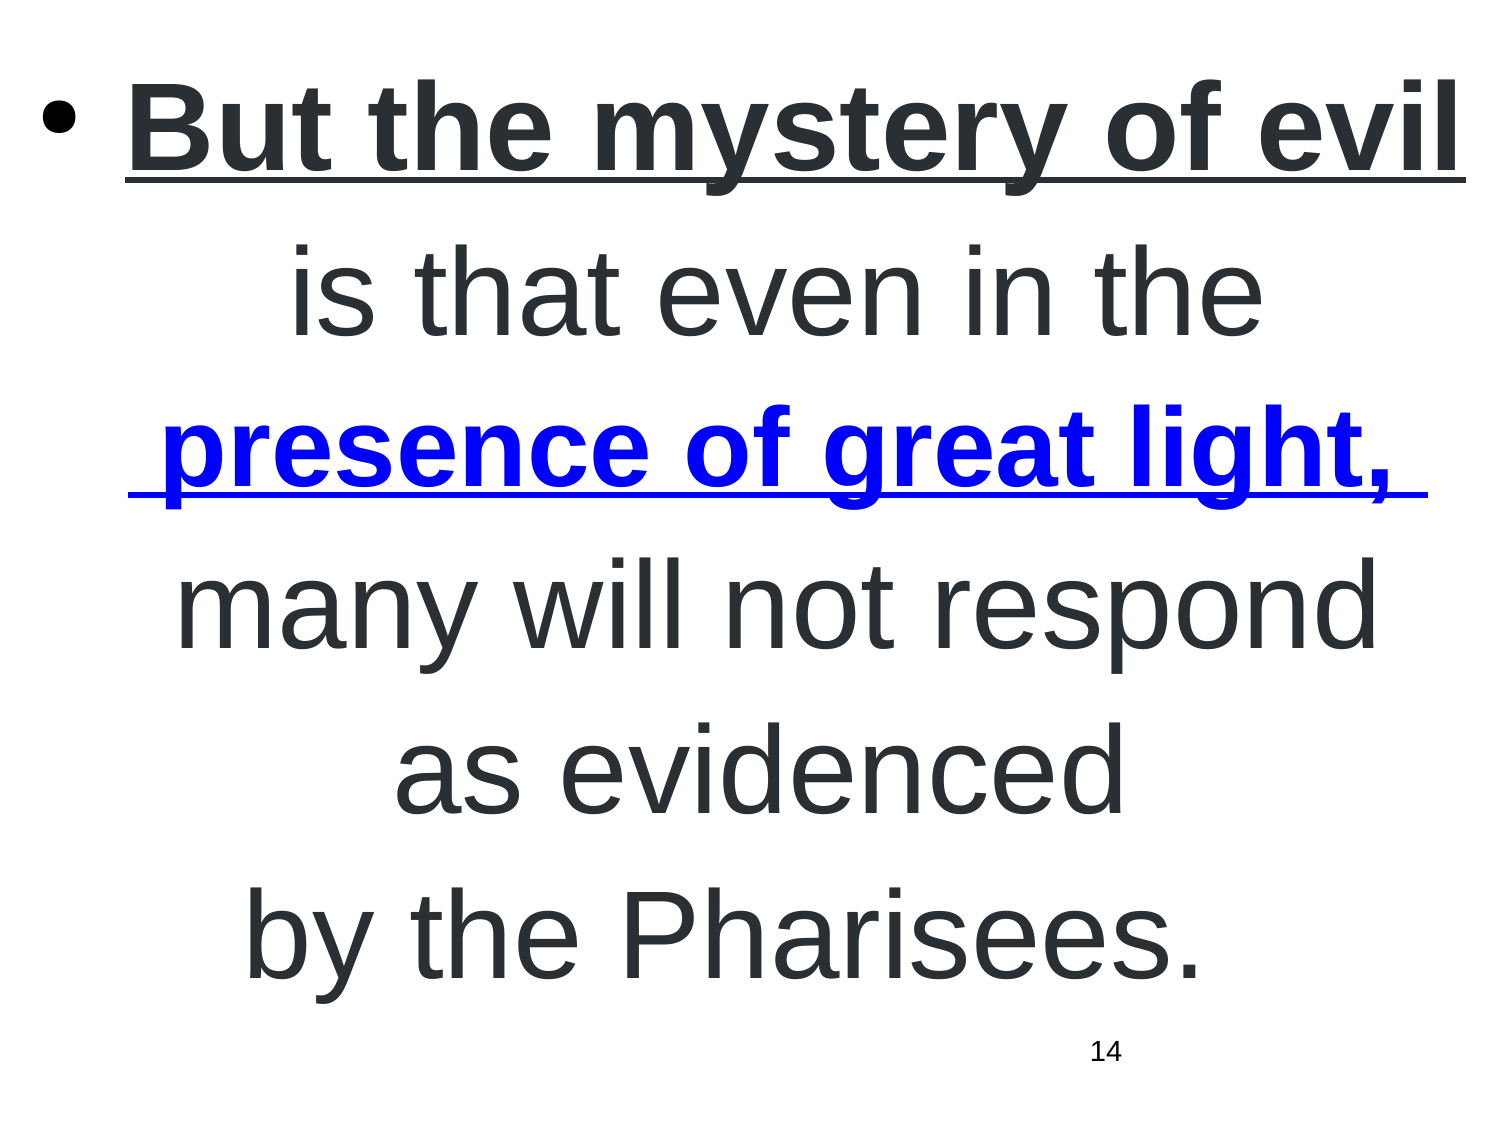

# But the mystery of evil is that even in the presence of great light, many will not respond as evidenced by the Pharisees.
14